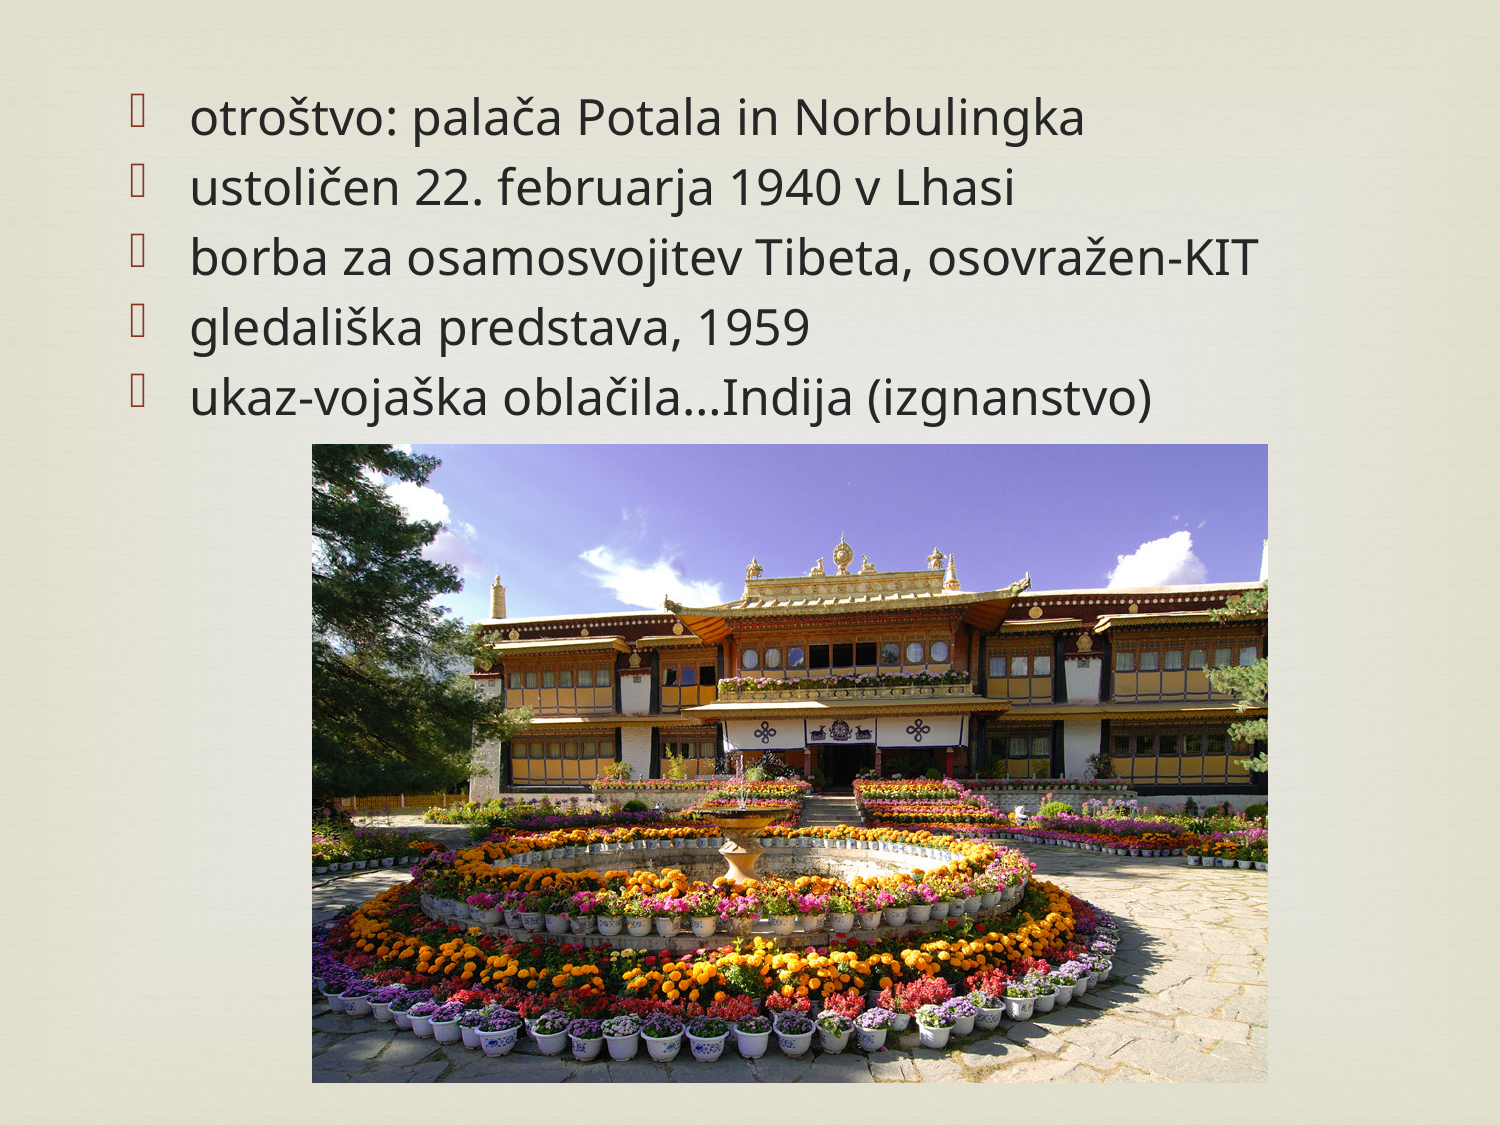

otroštvo: palača Potala in Norbulingka
ustoličen 22. februarja 1940 v Lhasi
borba za osamosvojitev Tibeta, osovražen-KIT
gledališka predstava, 1959
ukaz-vojaška oblačila…Indija (izgnanstvo)